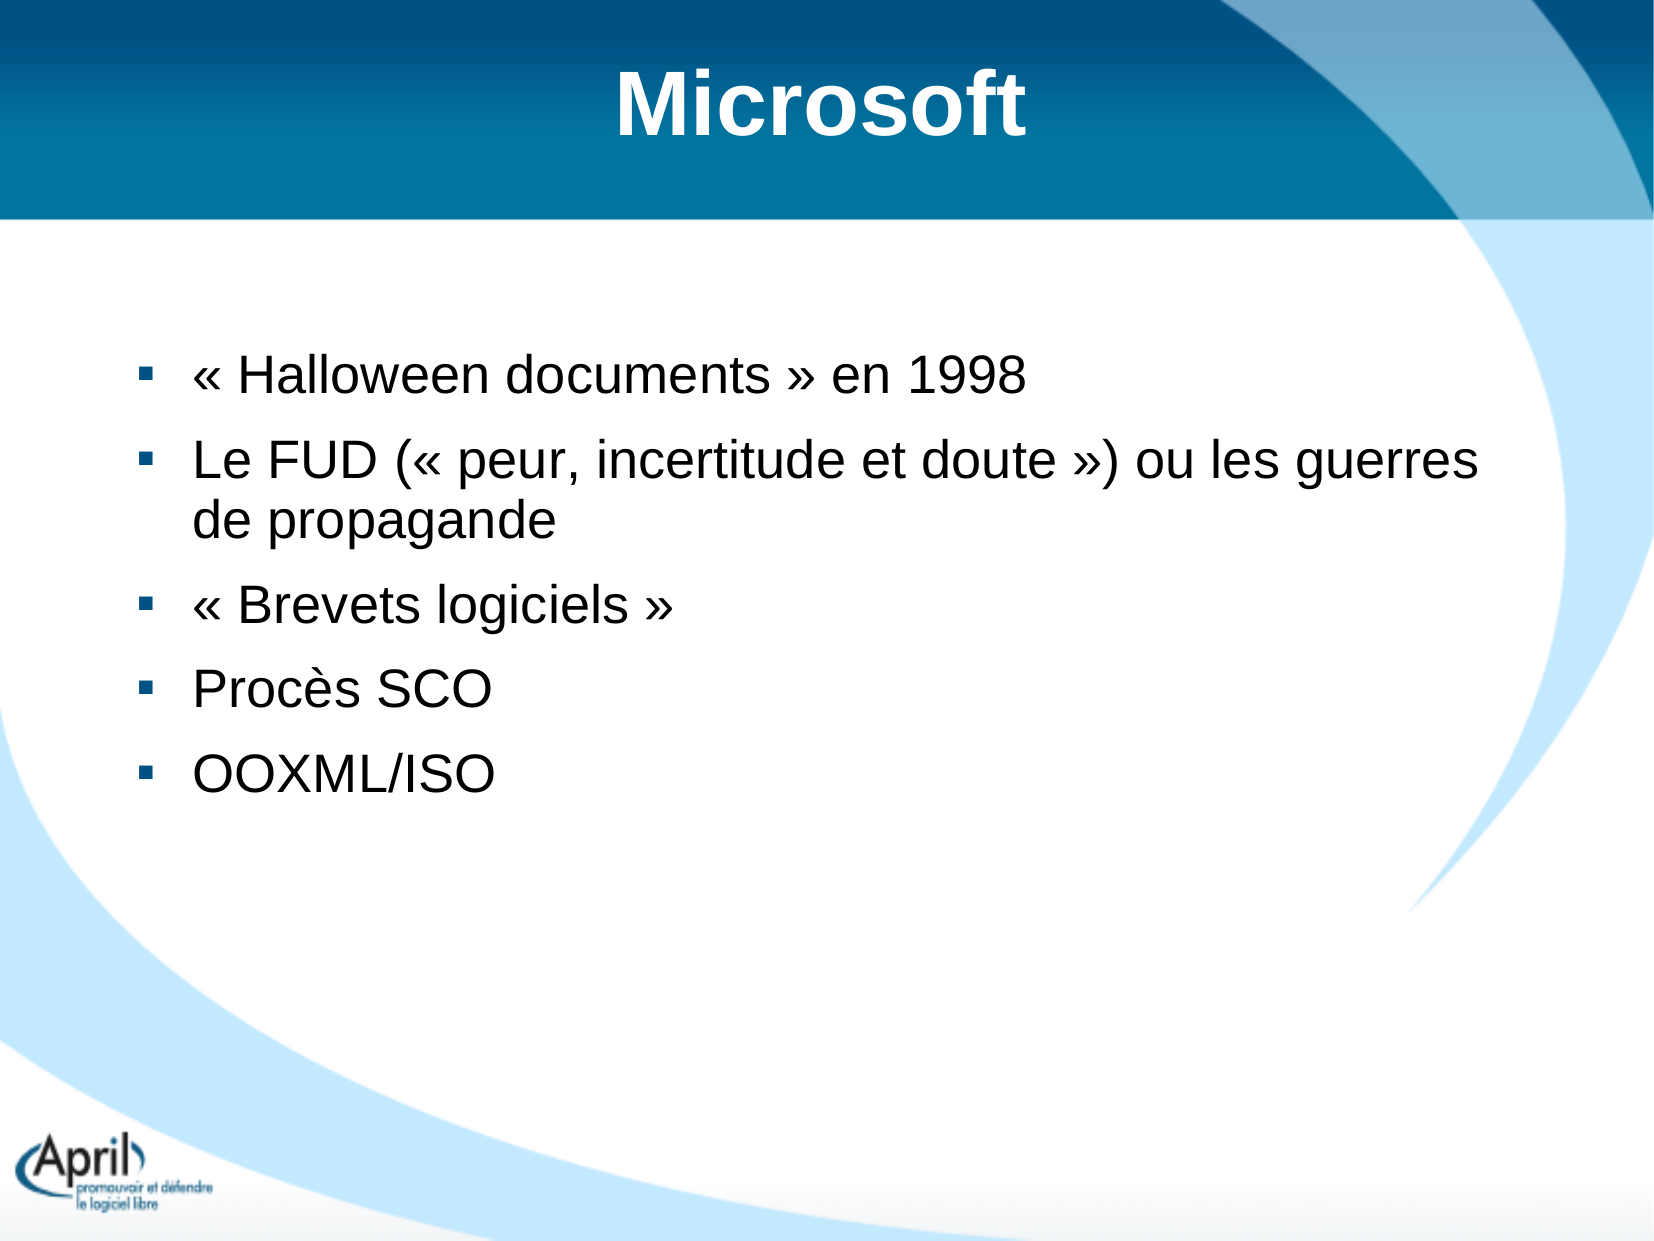

# Microsoft
« Halloween documents » en 1998
Le FUD (« peur, incertitude et doute ») ou les guerres de propagande
« Brevets logiciels »
Procès SCO
OOXML/ISO